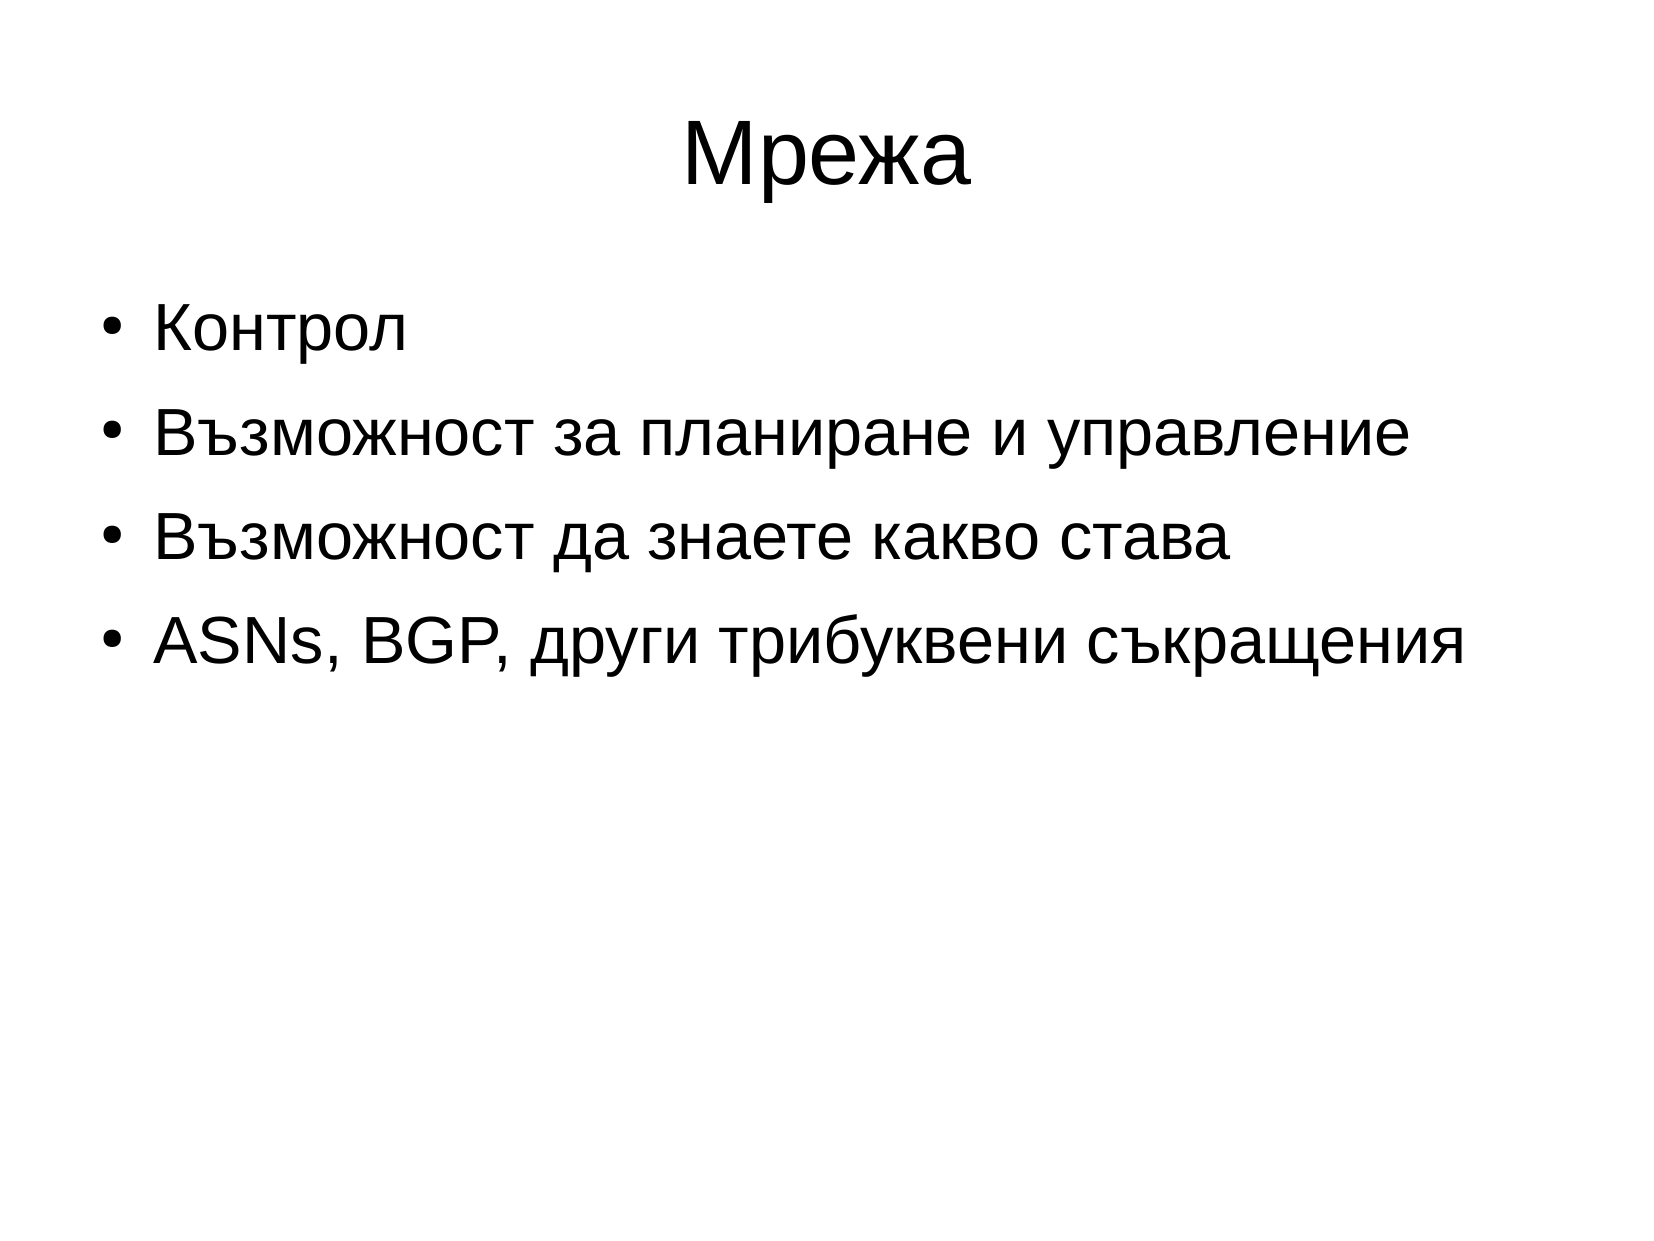

# Мрежа
Контрол
Възможност за планиране и управление
Възможност да знаете какво става
ASNs, BGP, други трибуквени съкращения